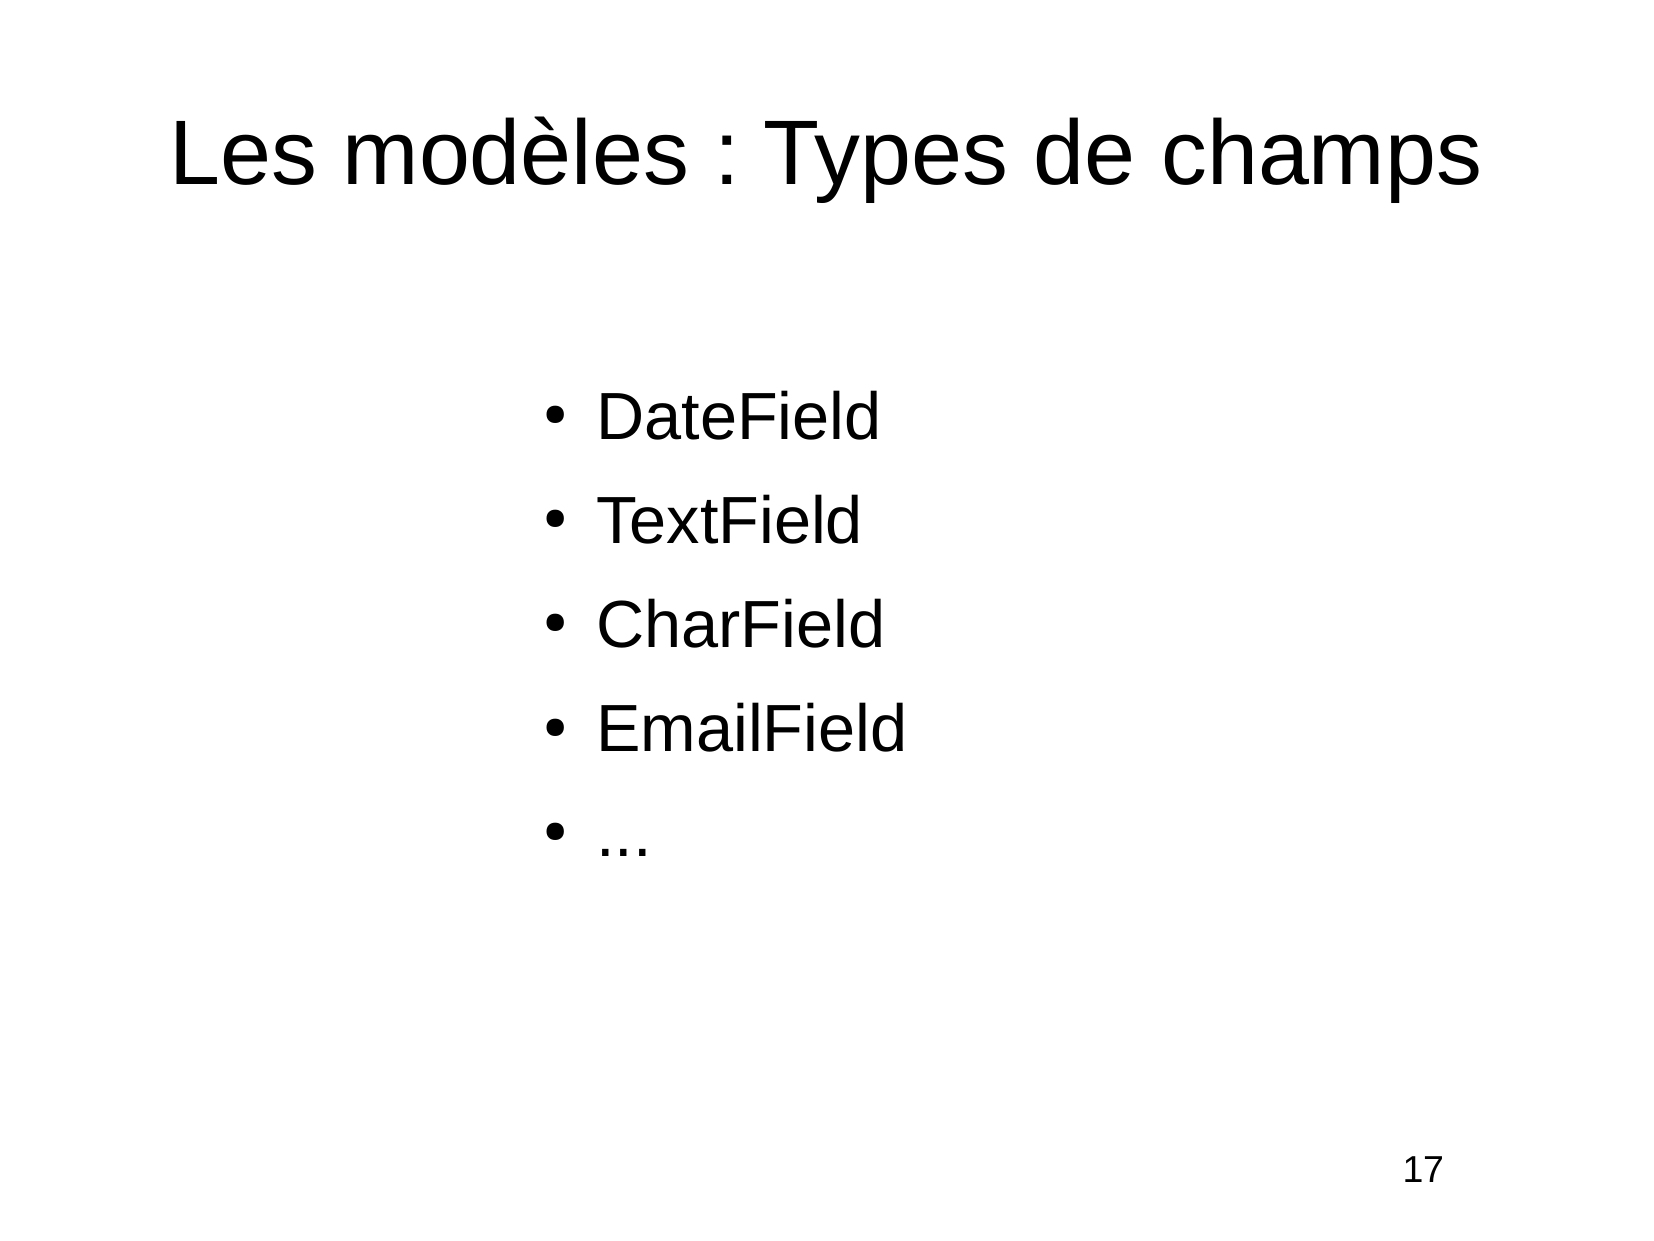

# Les modèles : Types de champs
DateField
TextField
CharField
EmailField
...